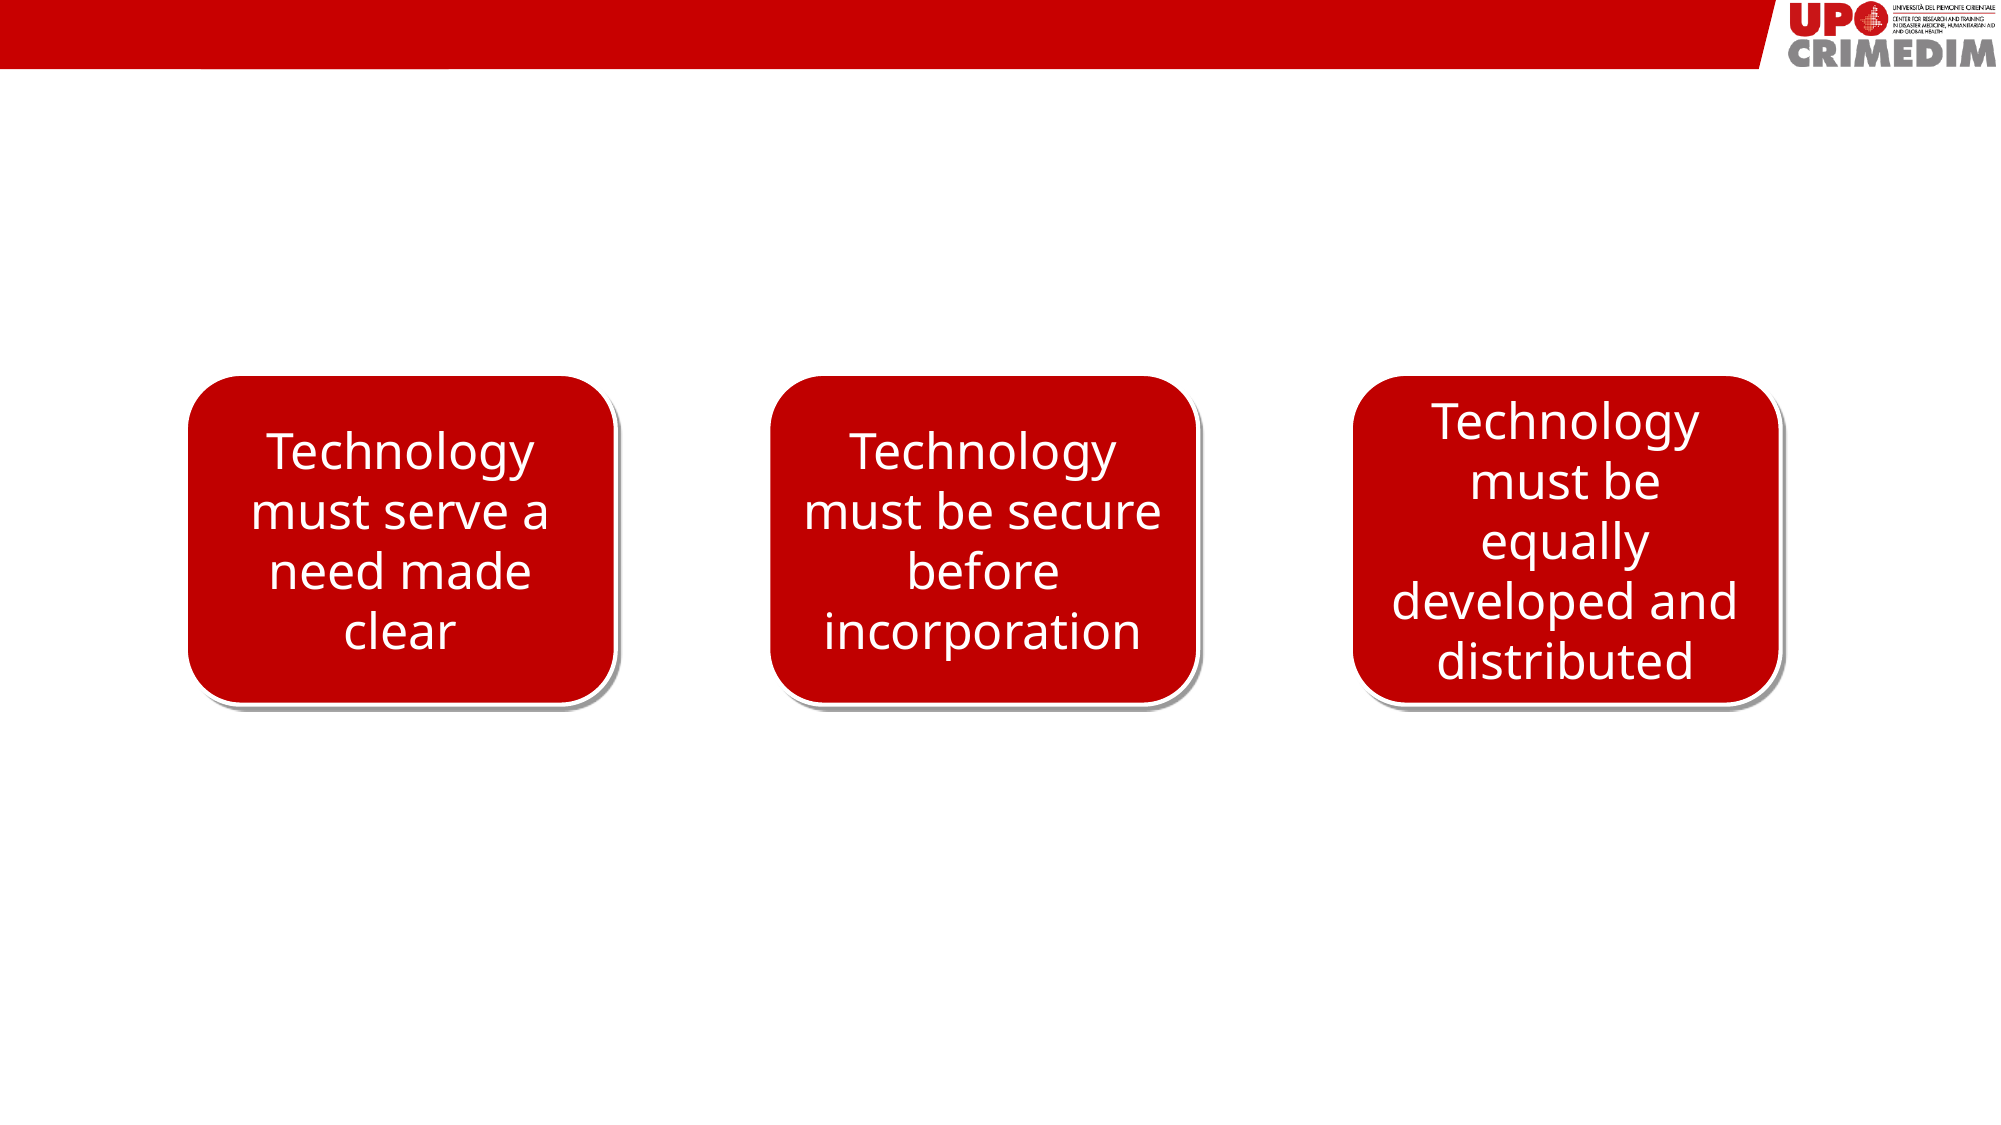

Technology must serve a need made clear
Technology must be secure before incorporation
Technology must be equally developed and distributed